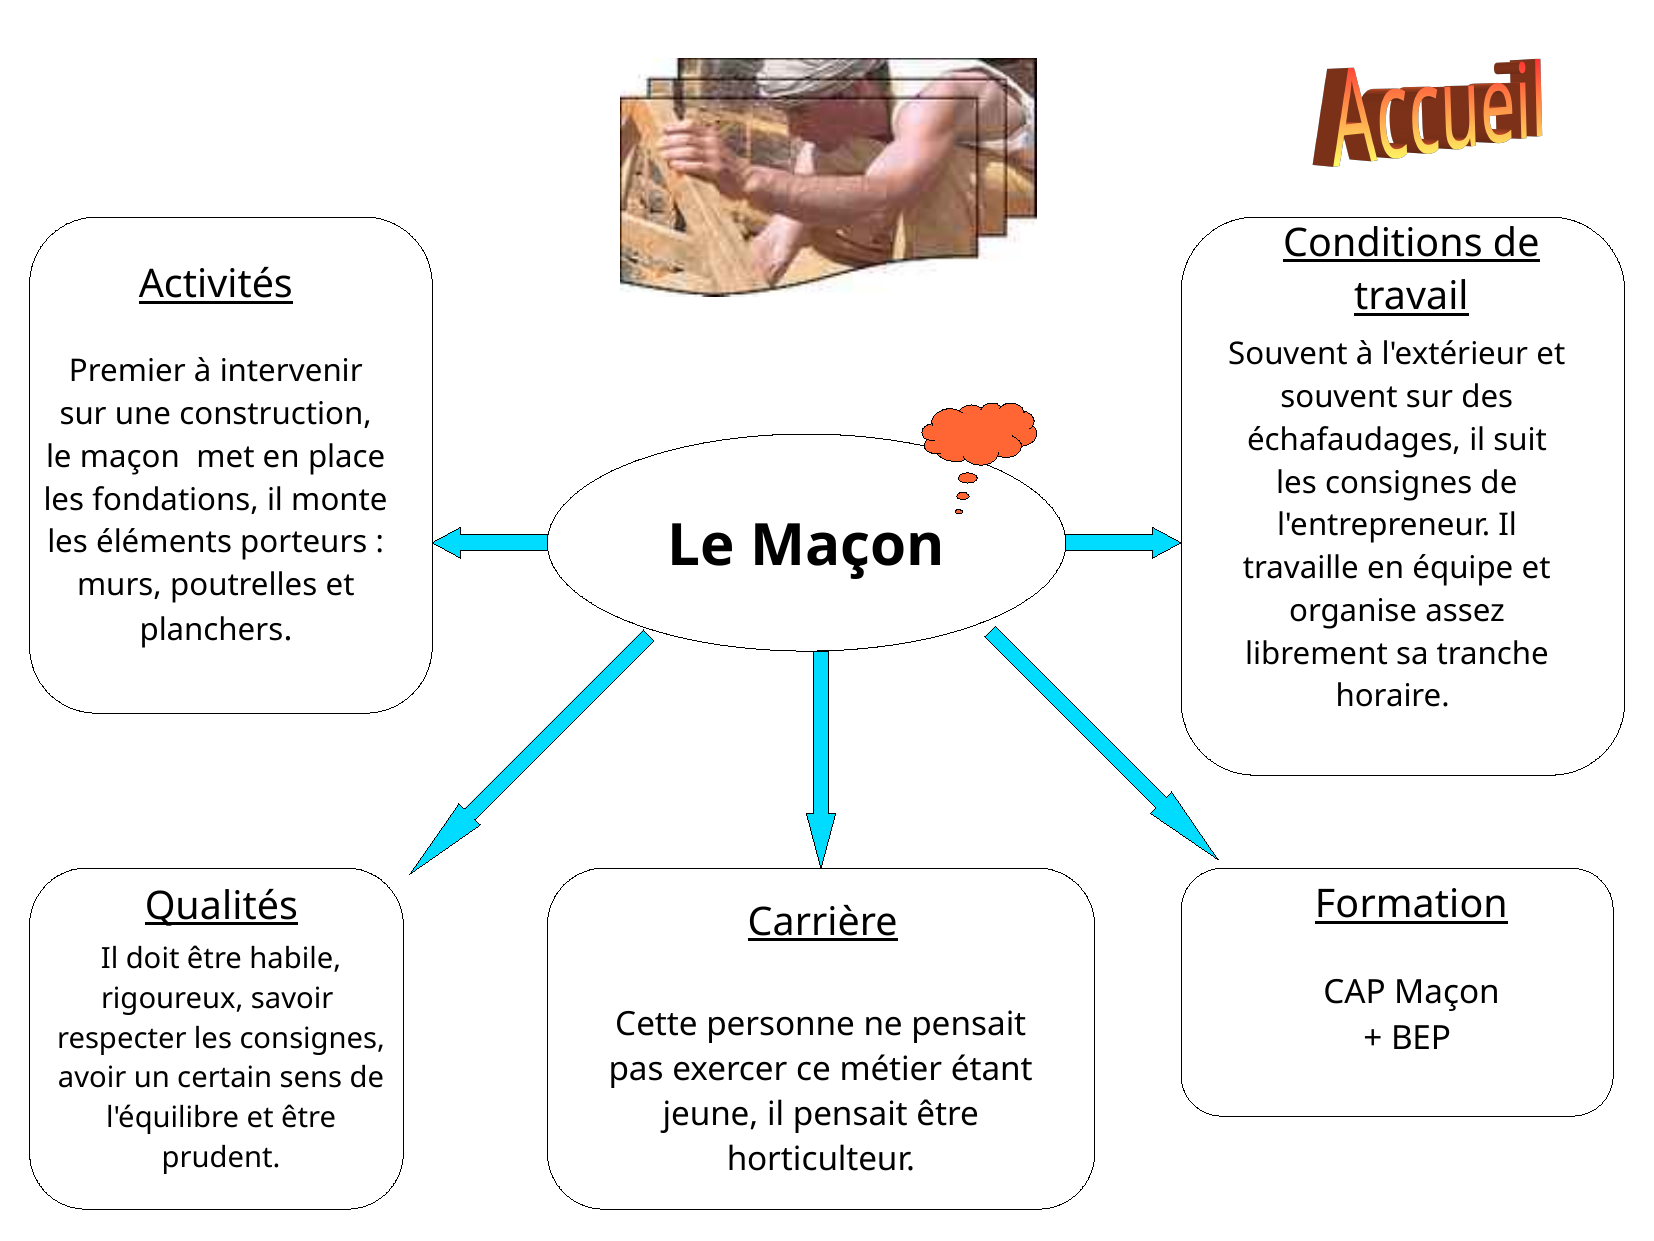

Accueil
Conditions de travail
Activités
Souvent à l'extérieur et souvent sur des échafaudages, il suit les consignes de l'entrepreneur. Il travaille en équipe et organise assez librement sa tranche horaire.
Premier à intervenir sur une construction, le maçon met en place les fondations, il monte les éléments porteurs : murs, poutrelles et planchers.
Le Maçon
Formation
Qualités
Carrière
Il doit être habile, rigoureux, savoir respecter les consignes, avoir un certain sens de l'équilibre et être prudent.
CAP Maçon
+ BEP
Cette personne ne pensait pas exercer ce métier étant jeune, il pensait être horticulteur.